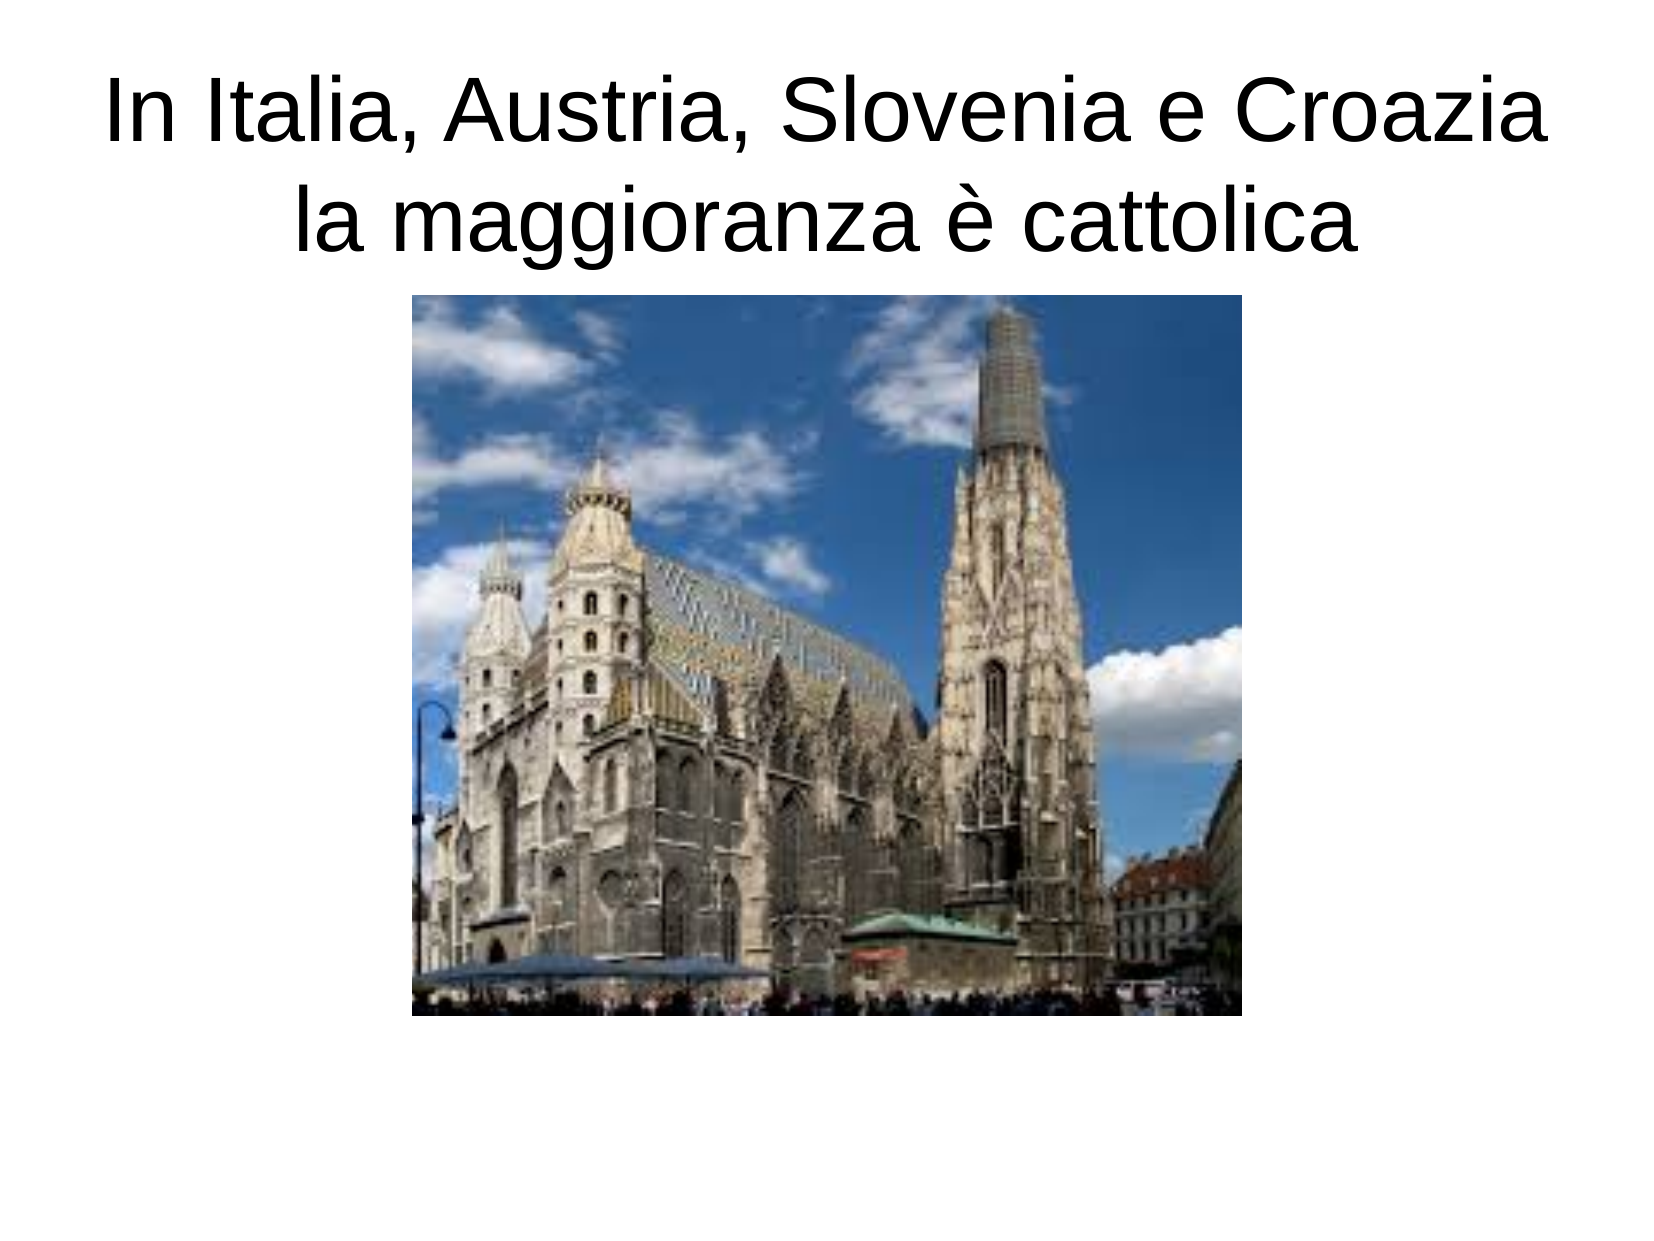

# In Italia, Austria, Slovenia e Croazia la maggioranza è cattolica